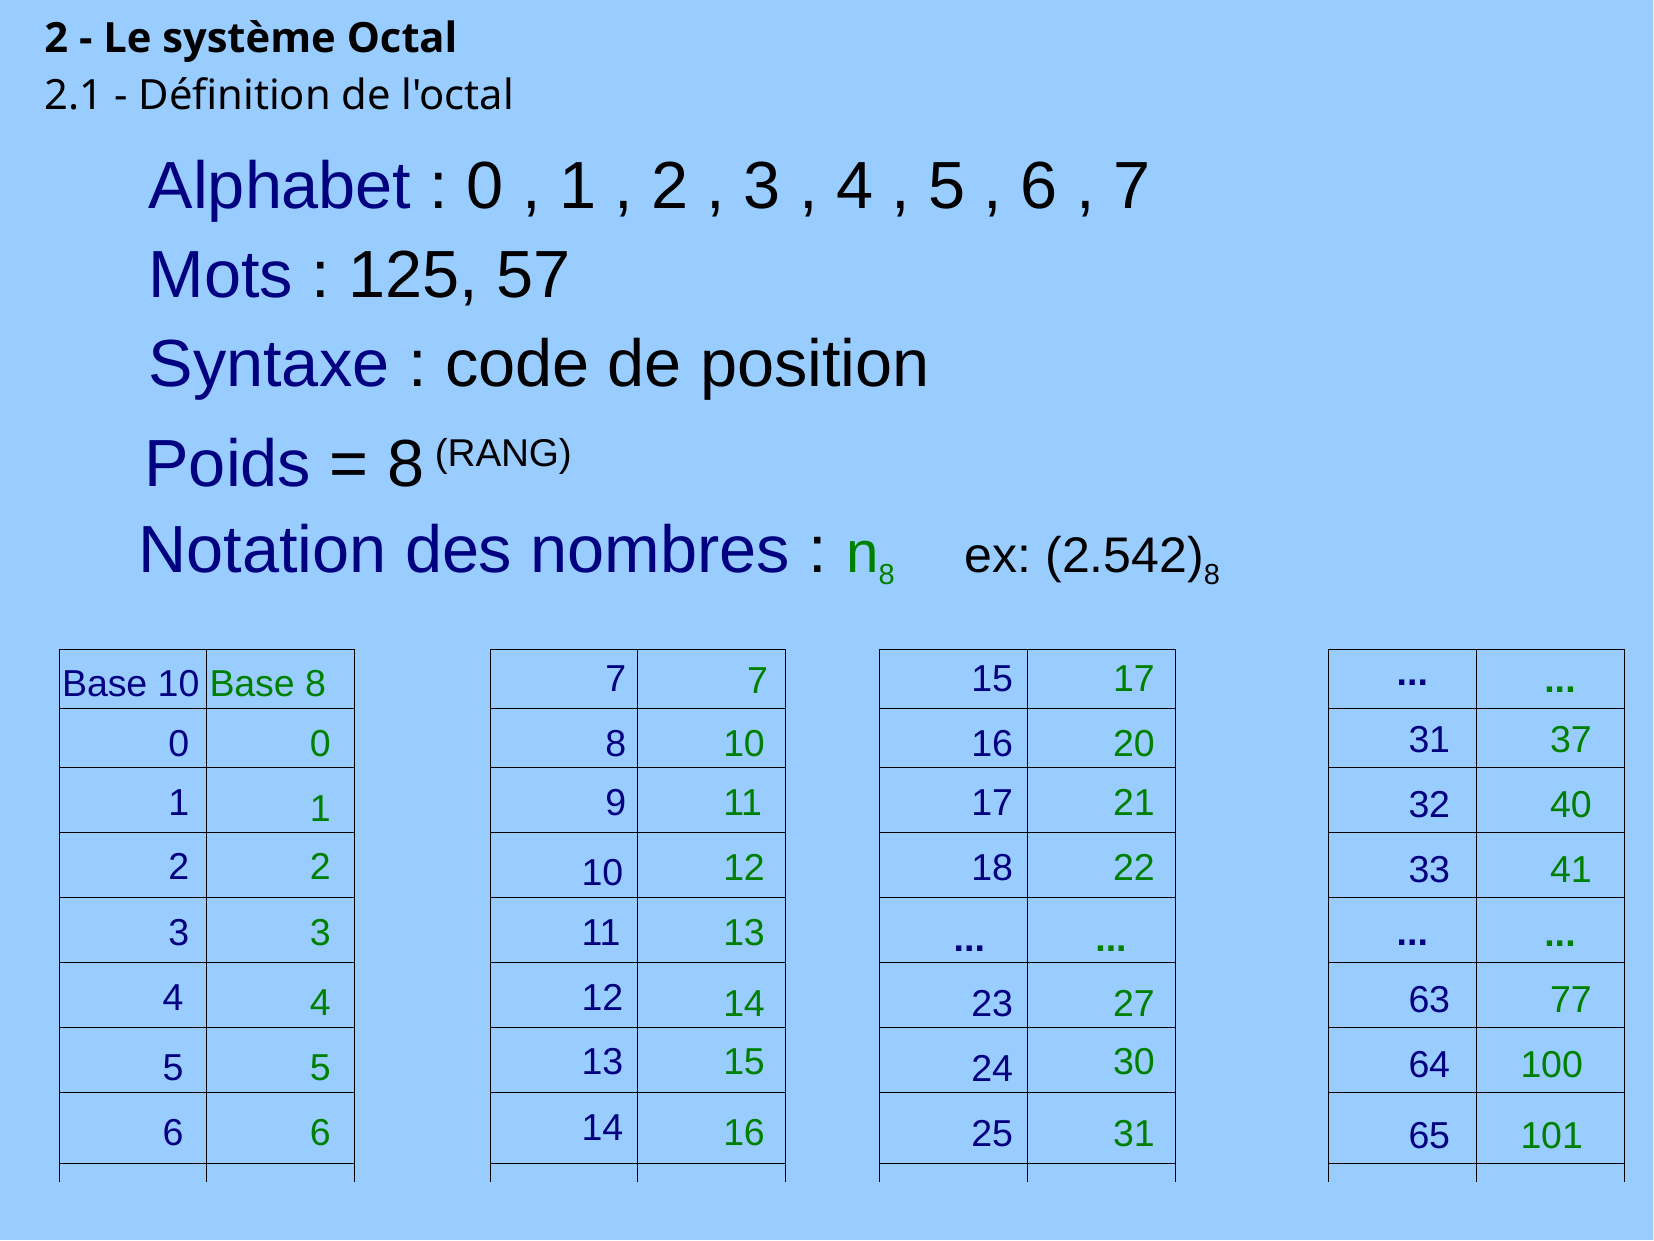

2 - Le système Octal
2.1 - Définition de l'octal
Alphabet : 0 , 1 , 2 , 3 , 4 , 5 , 6 , 7
Mots : 125, 57
Syntaxe : code de position
Poids = 8 (RANG)
Notation des nombres : n8 ex: (2.542)8
...
...
31
37
7
15
17
7
Base 10
Base 8
0
0
10
20
8
16
1
11
21
9
17
32
40
1
2
2
12
10
22
18
33
41
3
11
13
3
...
...
63
77
...
...
27
23
4
4
12
14
13
15
14
16
30
100
64
5
5
24
6
6
31
25
101
65